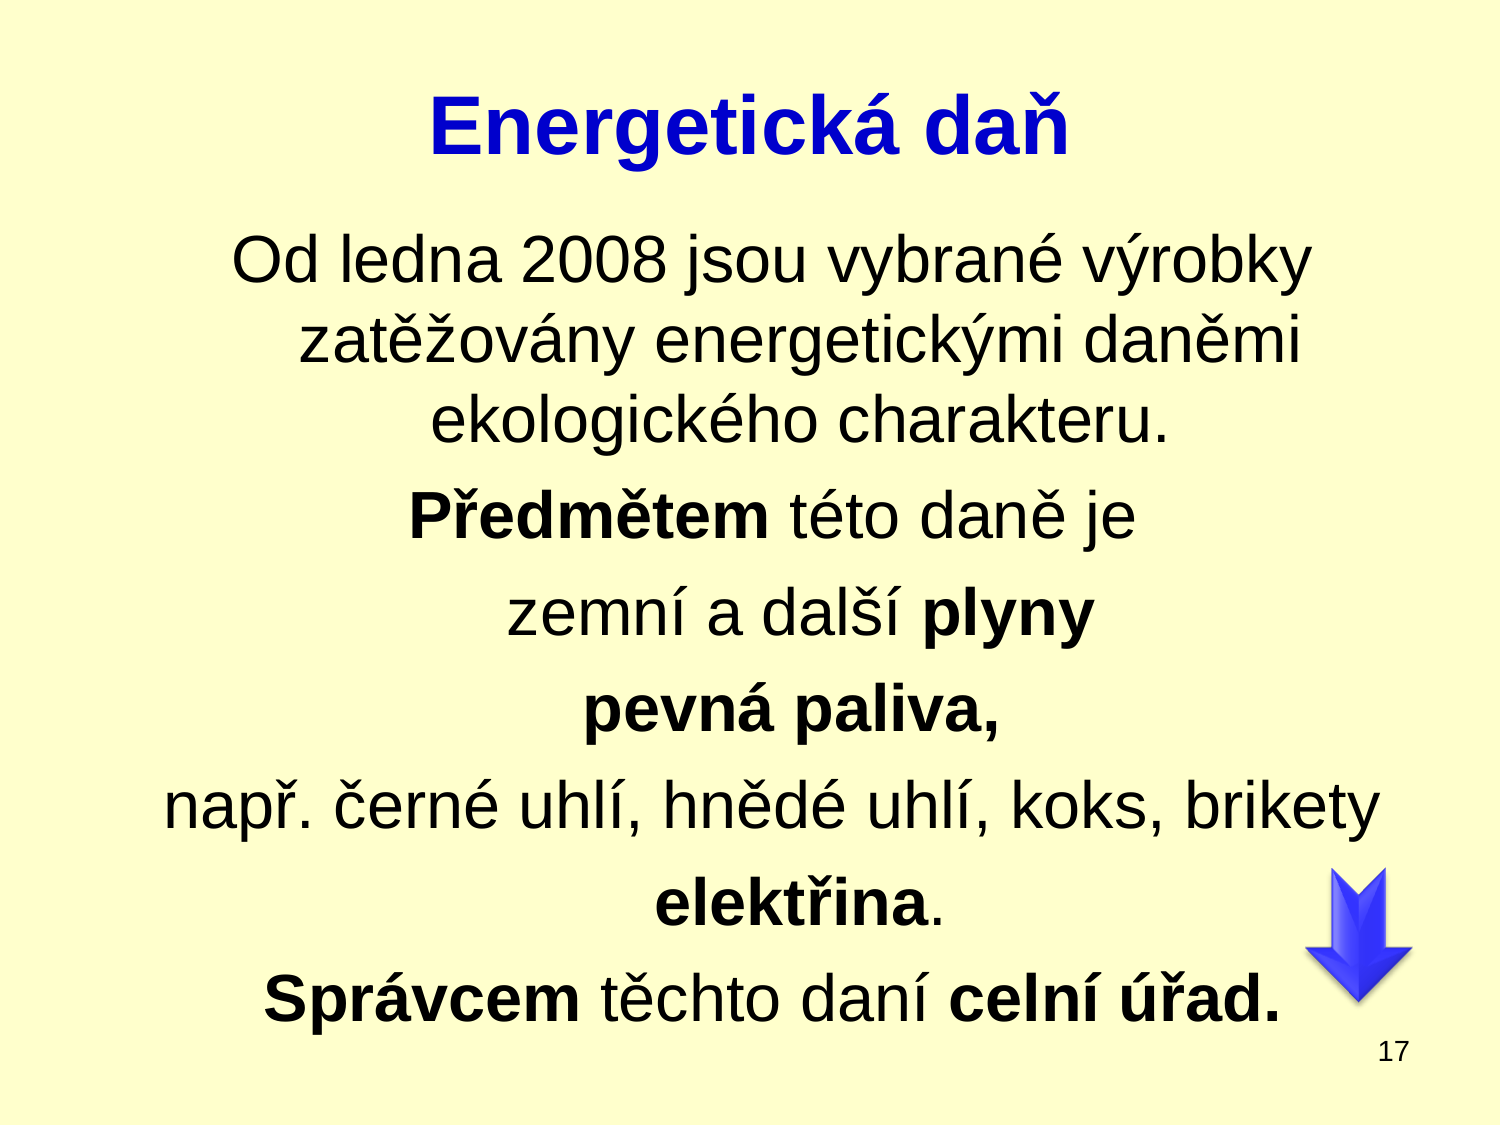

# Energetická daň
Od ledna 2008 jsou vybrané výrobky zatěžovány energetickými daněmi ekologického charakteru.
Předmětem této daně je
	zemní a další plyny
	pevná paliva,
např. černé uhlí, hnědé uhlí, koks, brikety
	elektřina.
Správcem těchto daní celní úřad.